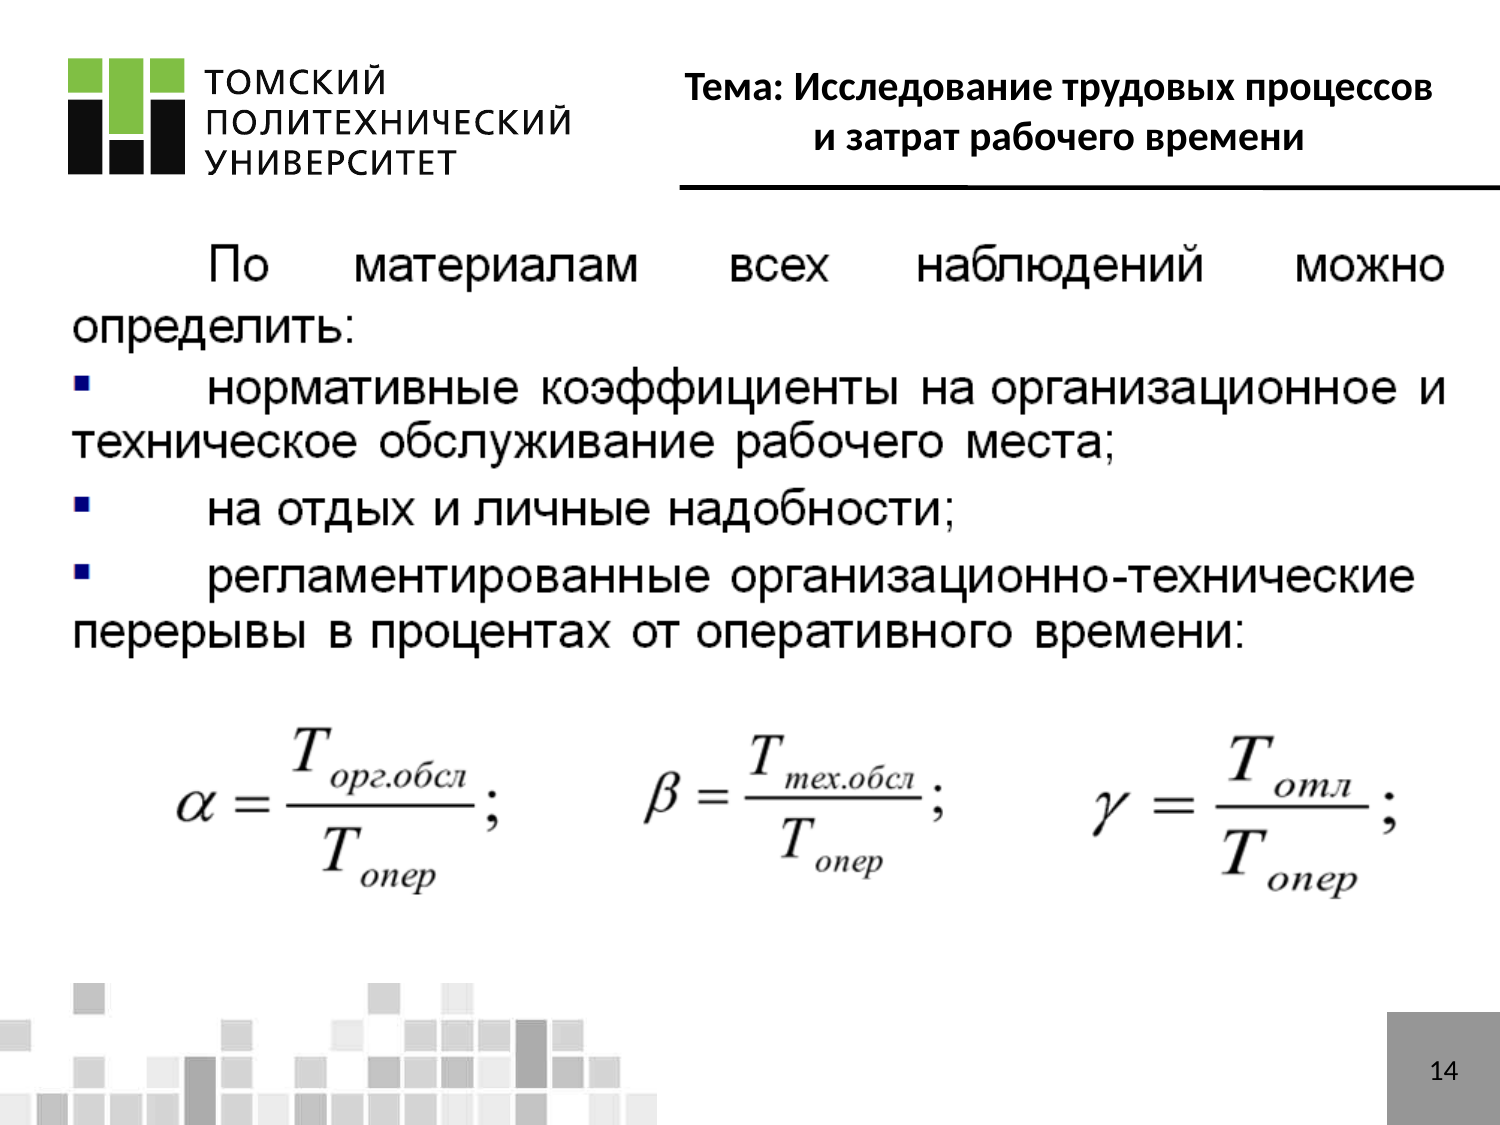

# Тема: Исследование трудовых процессов и затрат рабочего времени
14